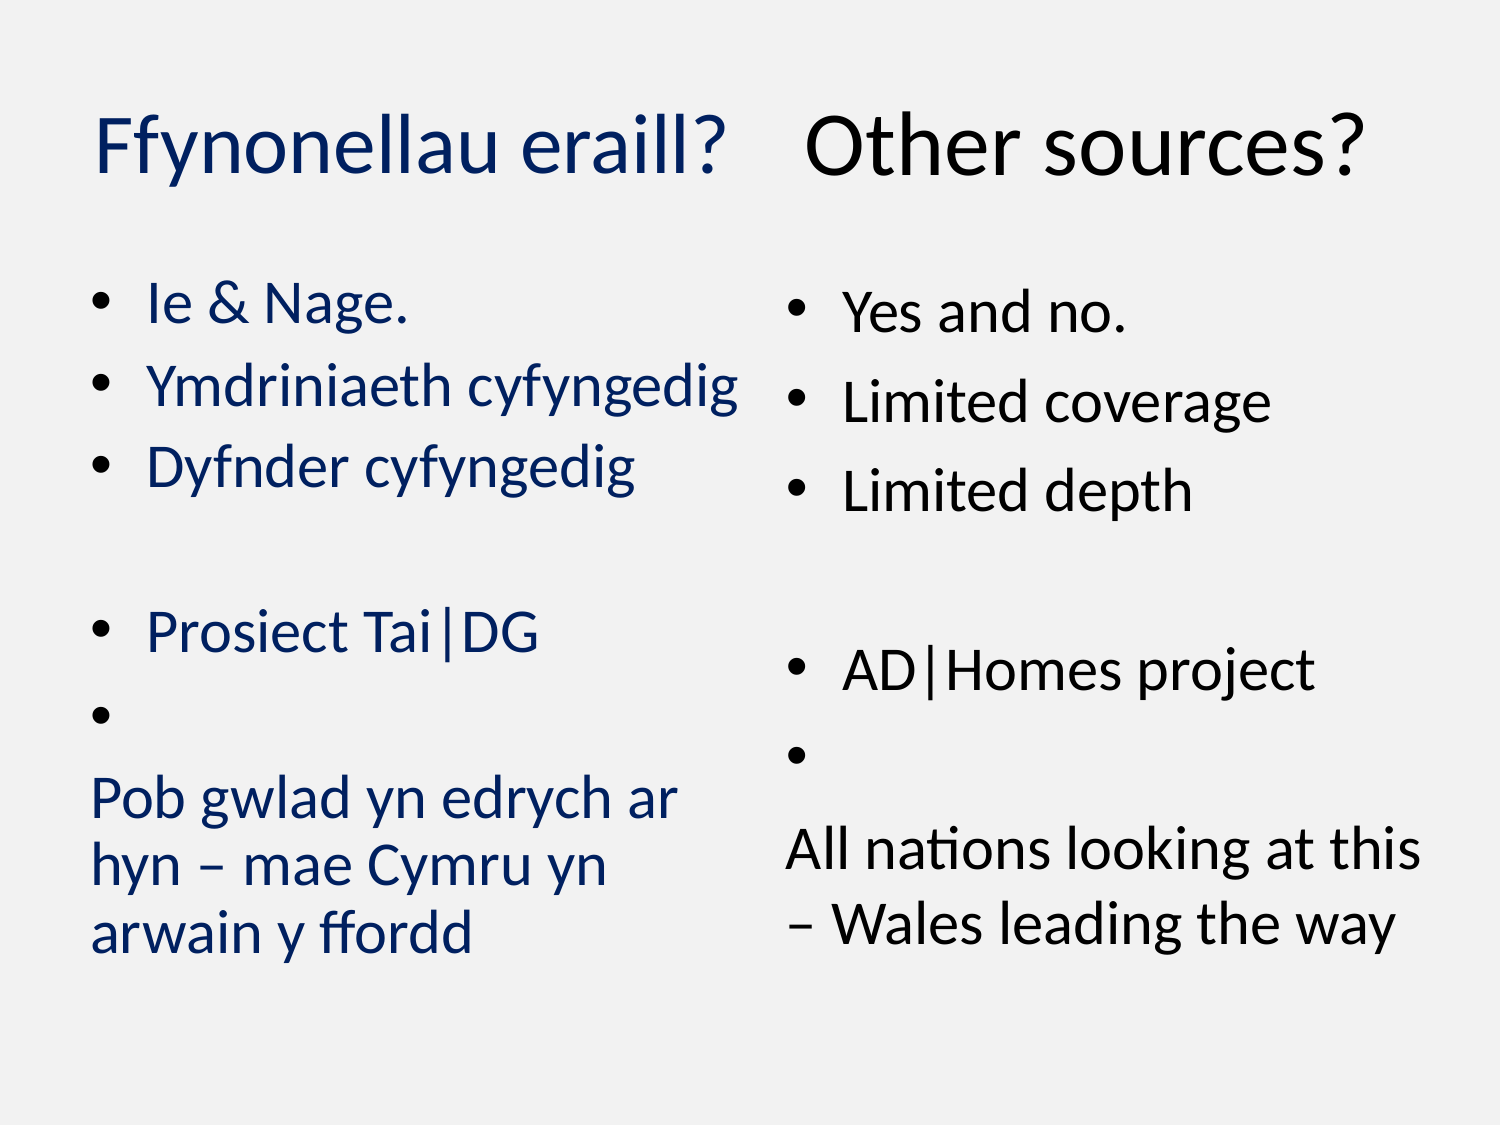

Ffynonellau eraill?
Other sources?
Ie & Nage.
Ymdriniaeth cyfyngedig
Dyfnder cyfyngedig
Prosiect Tai|DG
Pob gwlad yn edrych ar hyn – mae Cymru yn arwain y ffordd
# Yes and no.
Limited coverage
Limited depth
AD|Homes project
All nations looking at this – Wales leading the way